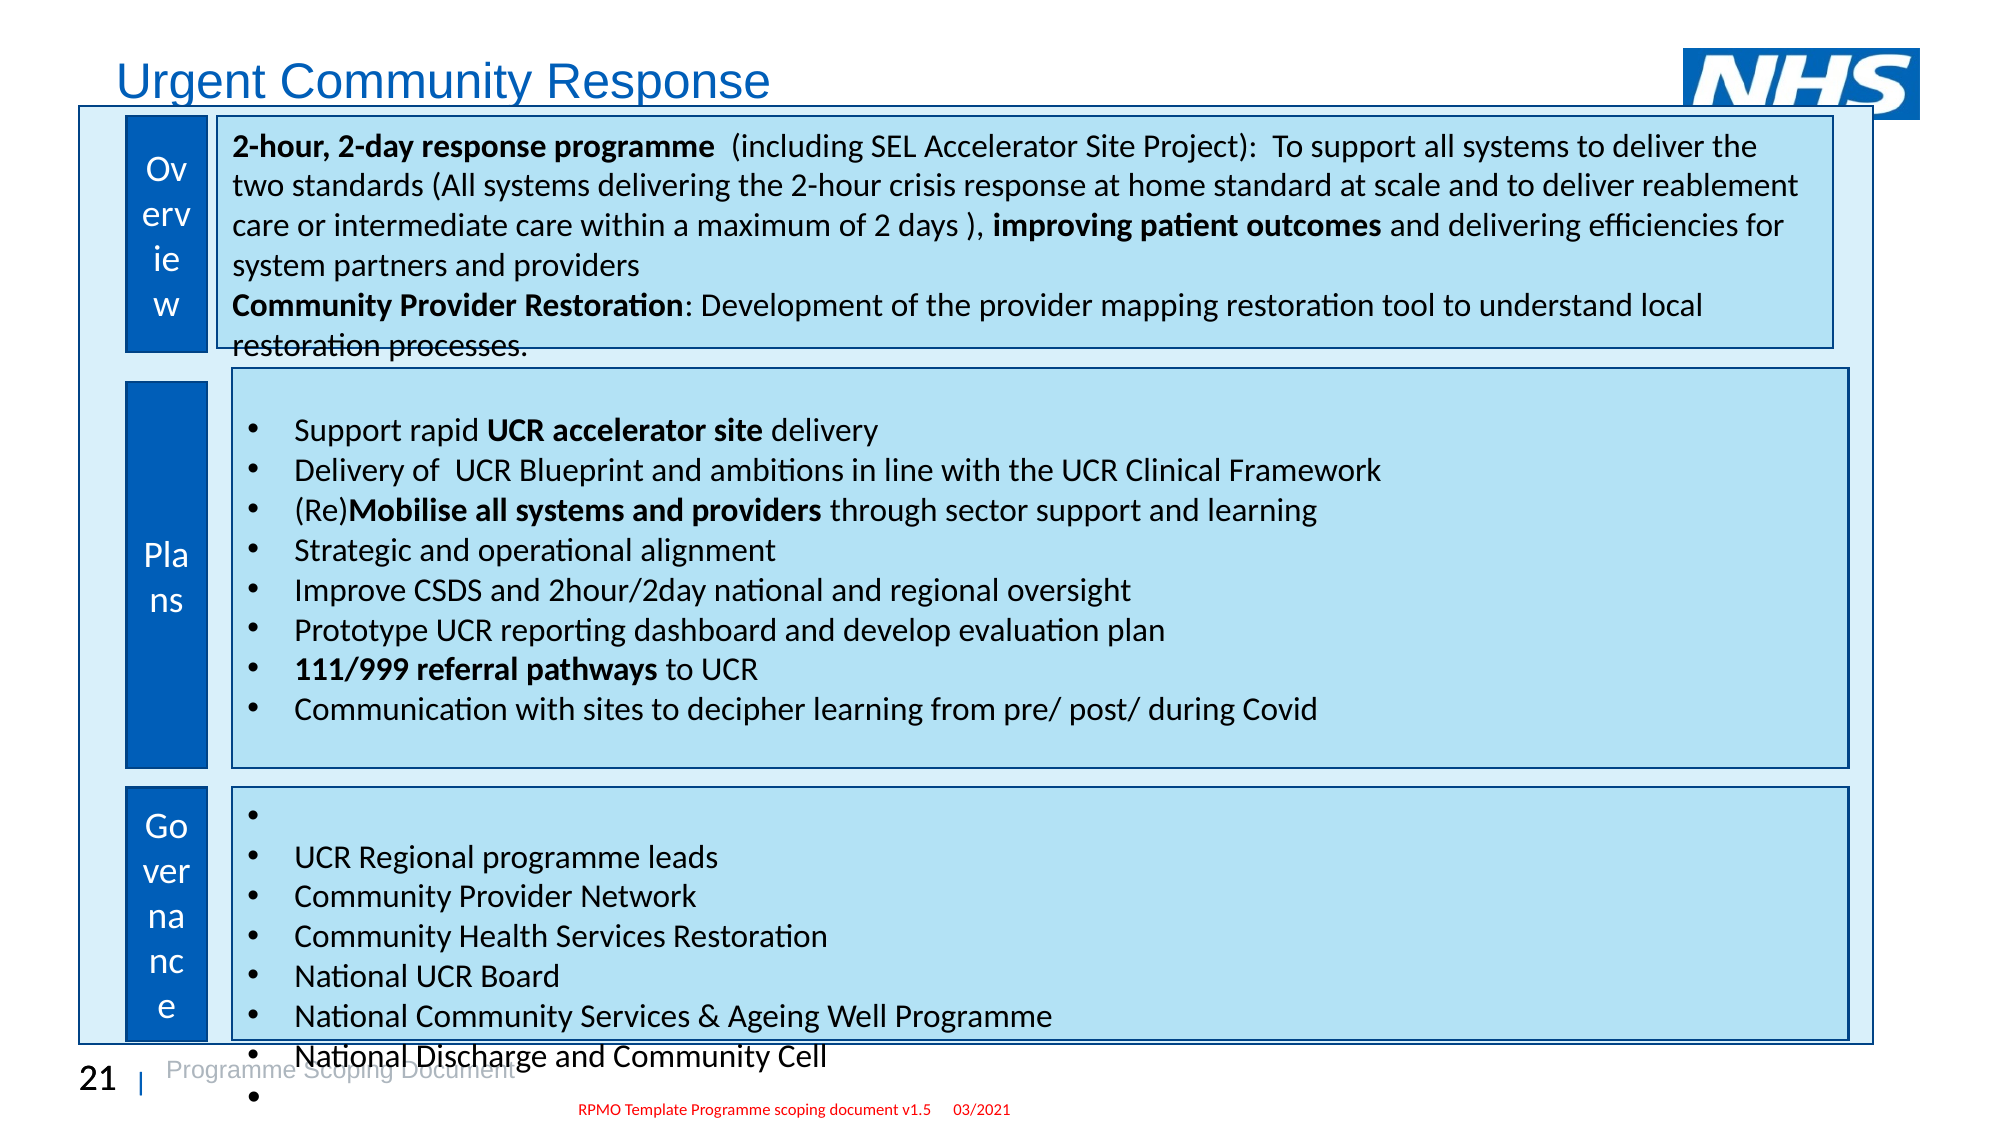

Urgent Community Response
Overview
2-hour, 2-day response programme (including SEL Accelerator Site Project): To support all systems to deliver the two standards (All systems delivering the 2-hour crisis response at home standard at scale and to deliver reablement care or intermediate care within a maximum of 2 days ), improving patient outcomes and delivering efficiencies for system partners and providers
Community Provider Restoration: Development of the provider mapping restoration tool to understand local restoration processes.
#
Support rapid UCR accelerator site delivery
Delivery of UCR Blueprint and ambitions in line with the UCR Clinical Framework
(Re)Mobilise all systems and providers through sector support and learning
Strategic and operational alignment
Improve CSDS and 2hour/2day national and regional oversight
Prototype UCR reporting dashboard and develop evaluation plan
111/999 referral pathways to UCR
Communication with sites to decipher learning from pre/ post/ during Covid
Plans
UCR Regional programme leads
Community Provider Network
Community Health Services Restoration
National UCR Board
National Community Services & Ageing Well Programme
National Discharge and Community Cell
Governance
Programme Scoping Document